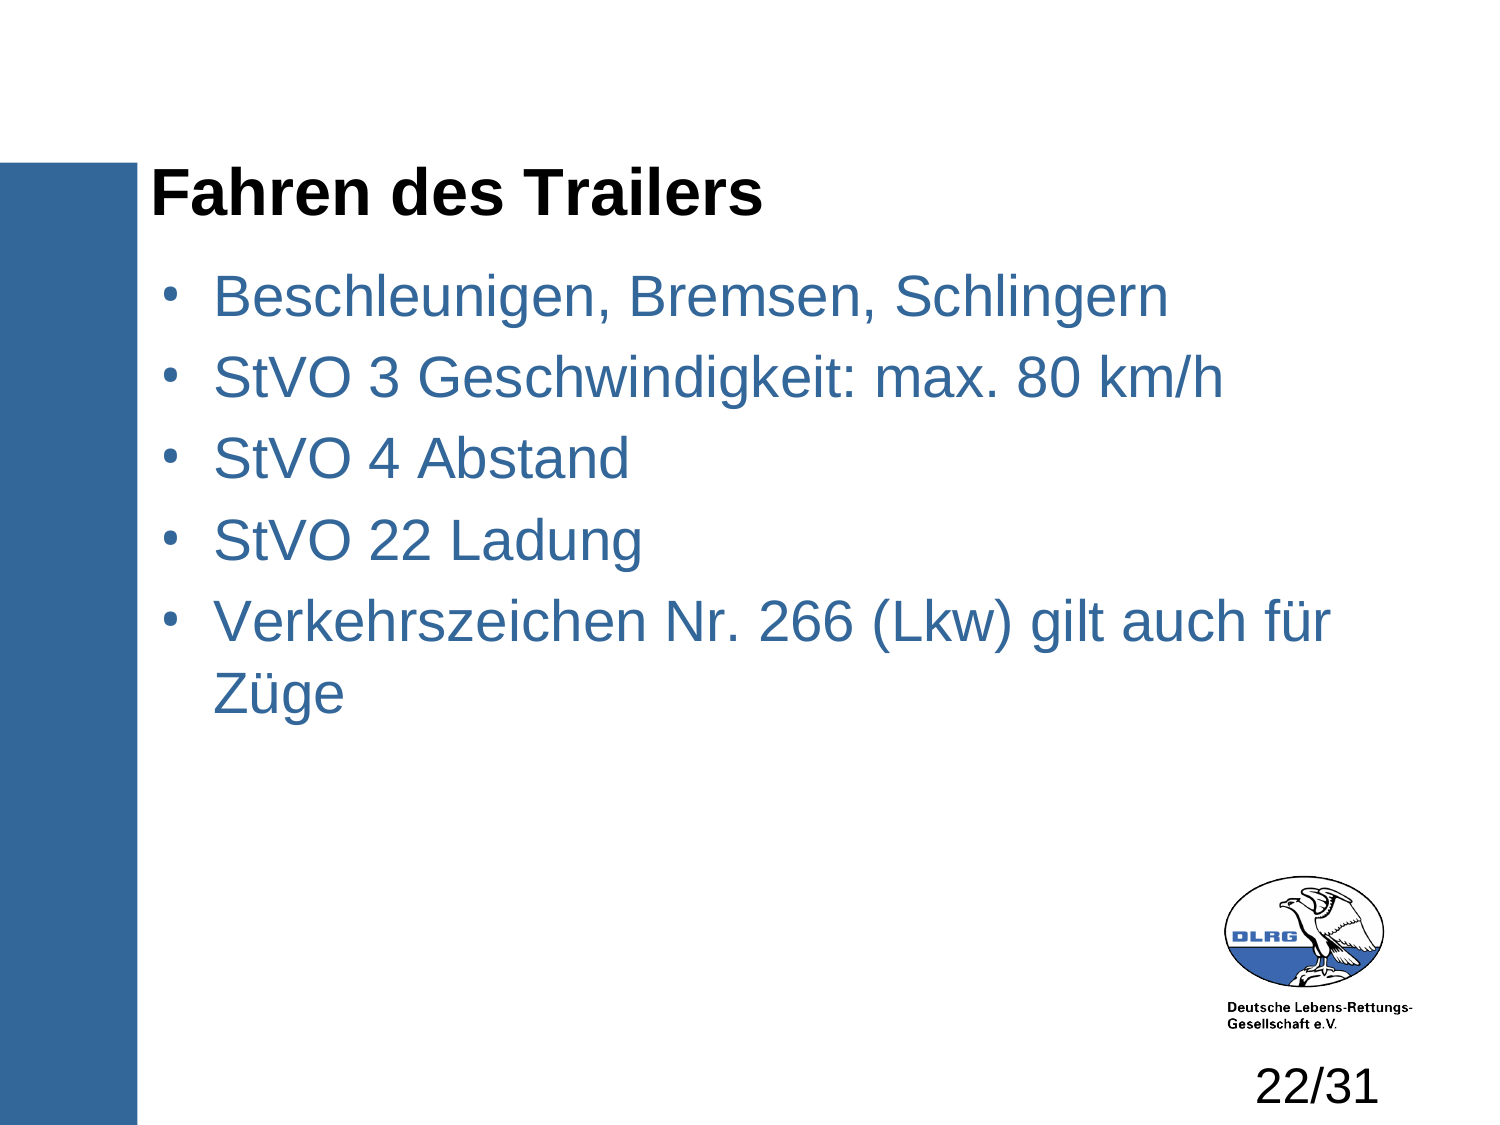

# Fahren des Trailers
Beschleunigen, Bremsen, Schlingern
StVO 3 Geschwindigkeit: max. 80 km/h
StVO 4 Abstand
StVO 22 Ladung
Verkehrszeichen Nr. 266 (Lkw) gilt auch für Züge
22/31